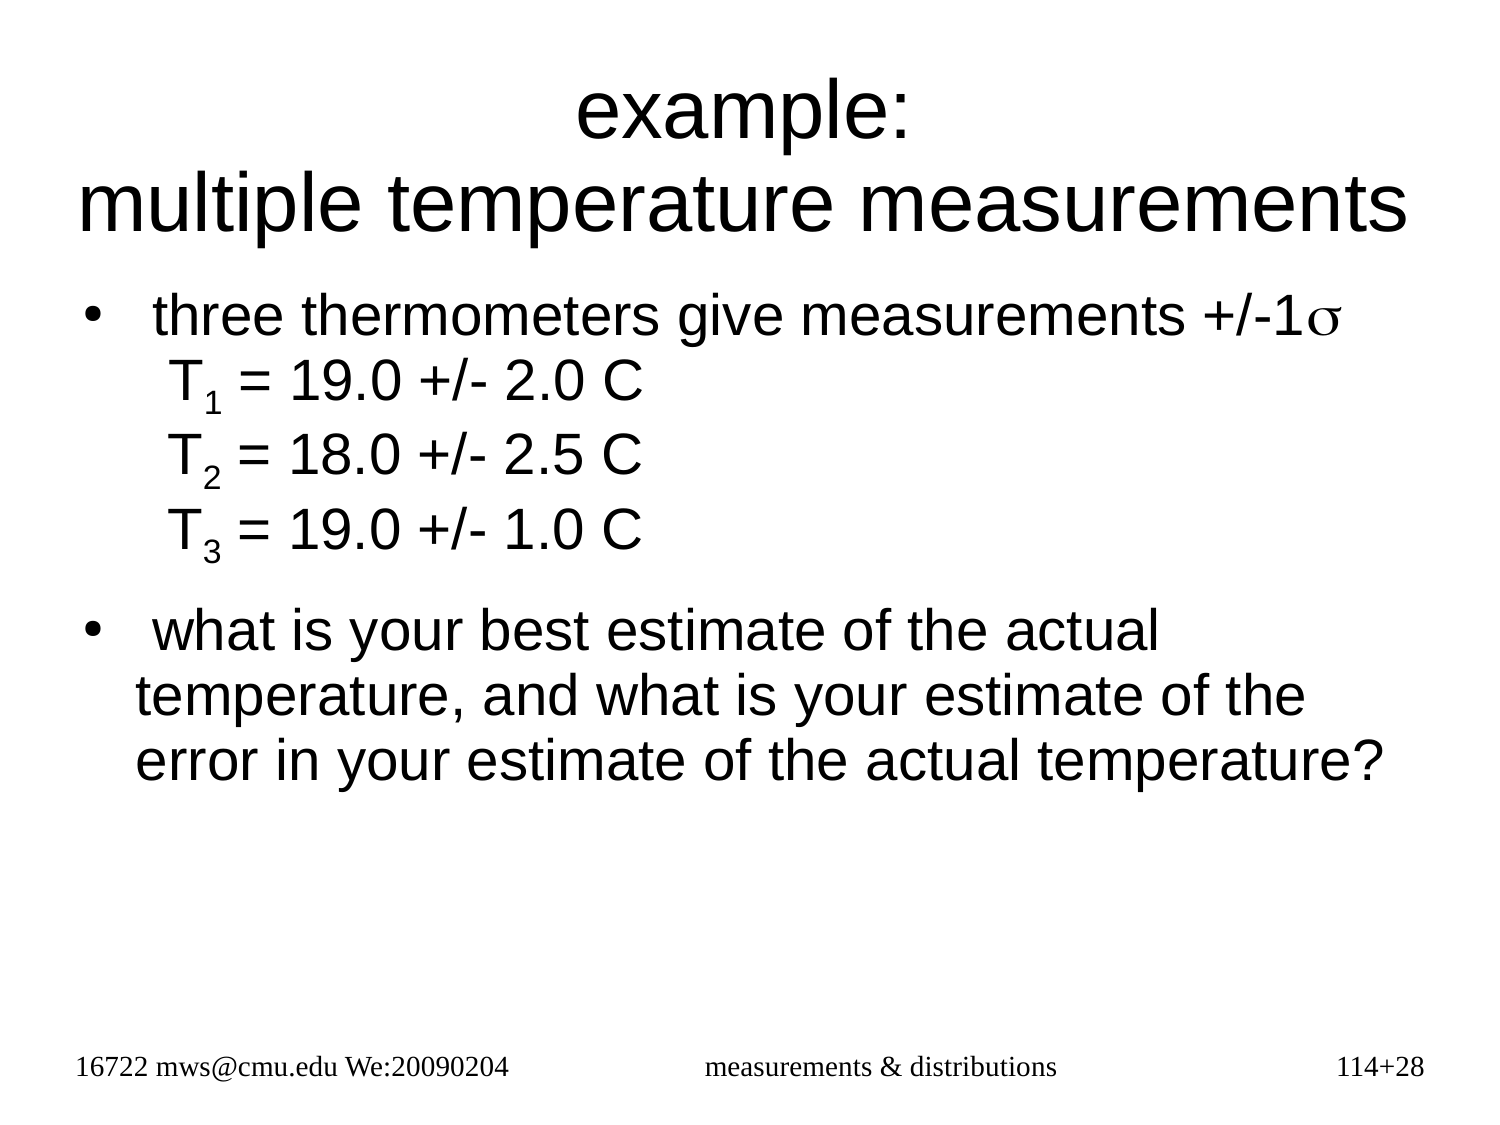

# example: multiple temperature measurements
 three thermometers give measurements +/-1
 T1 = 19.0 +/- 2.0 C
 T2 = 18.0 +/- 2.5 C
 T3 = 19.0 +/- 1.0 C
 what is your best estimate of the actual temperature, and what is your estimate of the
error in your estimate of the actual temperature?
16722 mws@cmu.edu We:20090204
measurements & distributions
28